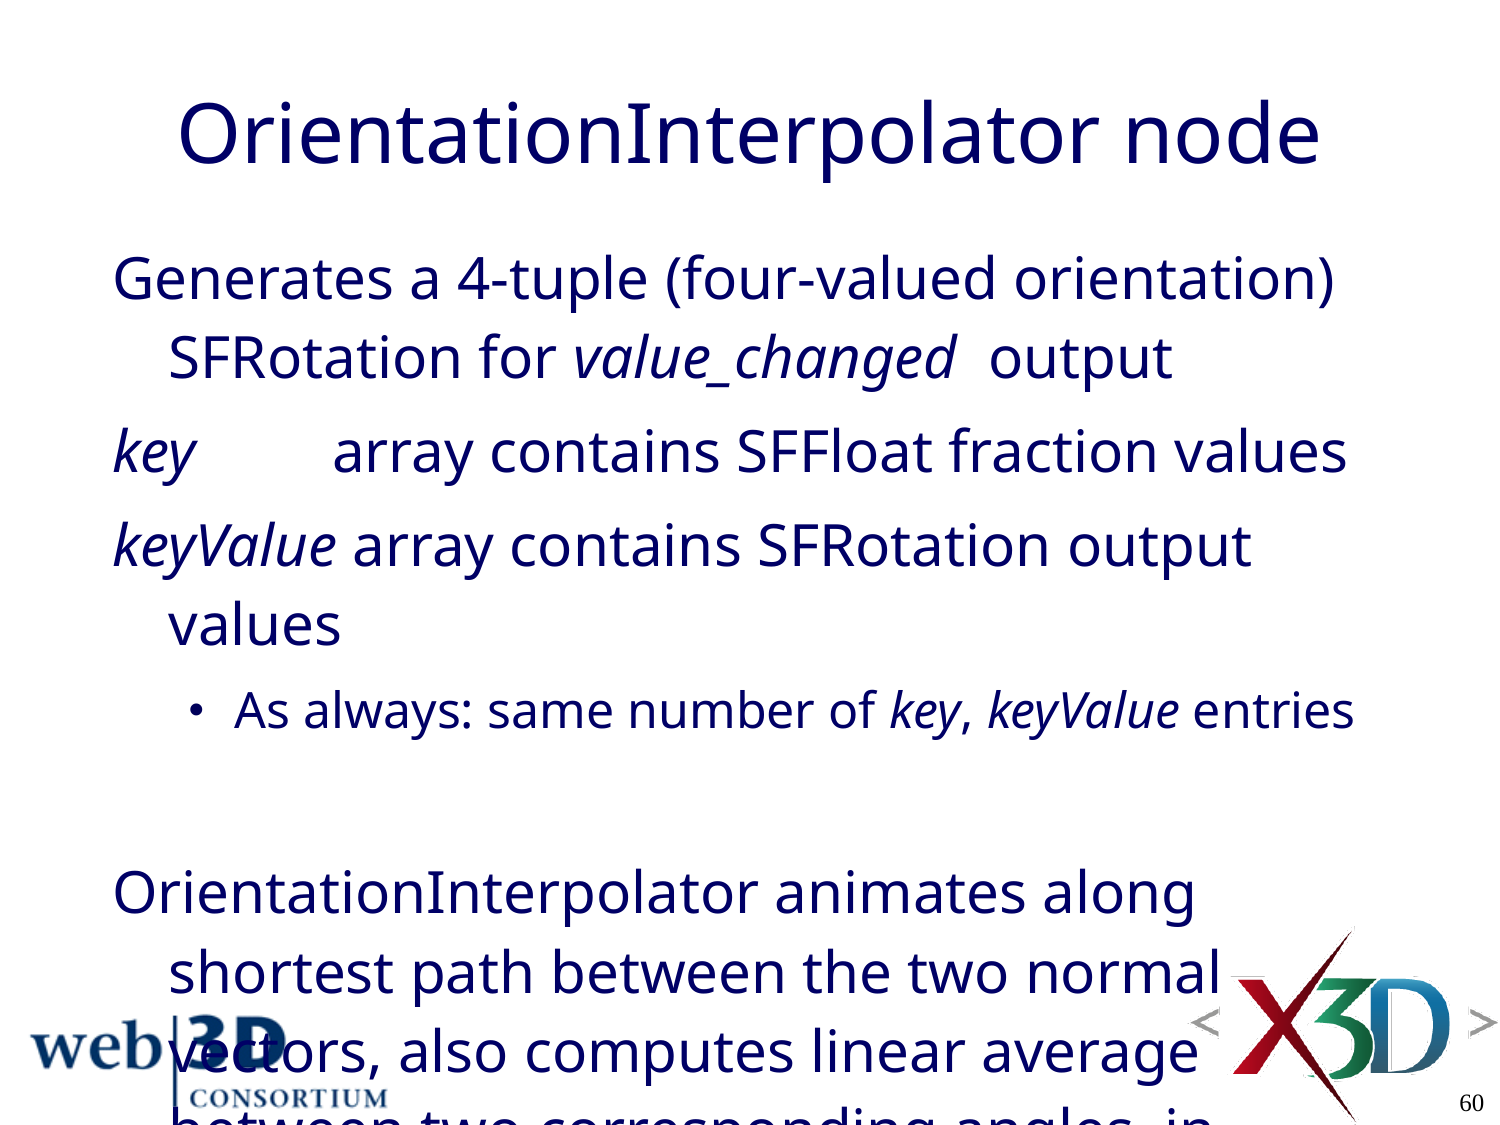

# OrientationInterpolator node
Generates a 4-tuple (four-valued orientation) SFRotation for value_changed output
key array contains SFFloat fraction values
keyValue array contains SFRotation output values
As always: same number of key, keyValue entries
OrientationInterpolator animates along shortest path between the two normal vectors, also computes linear average between two corresponding angles, in keyValue array